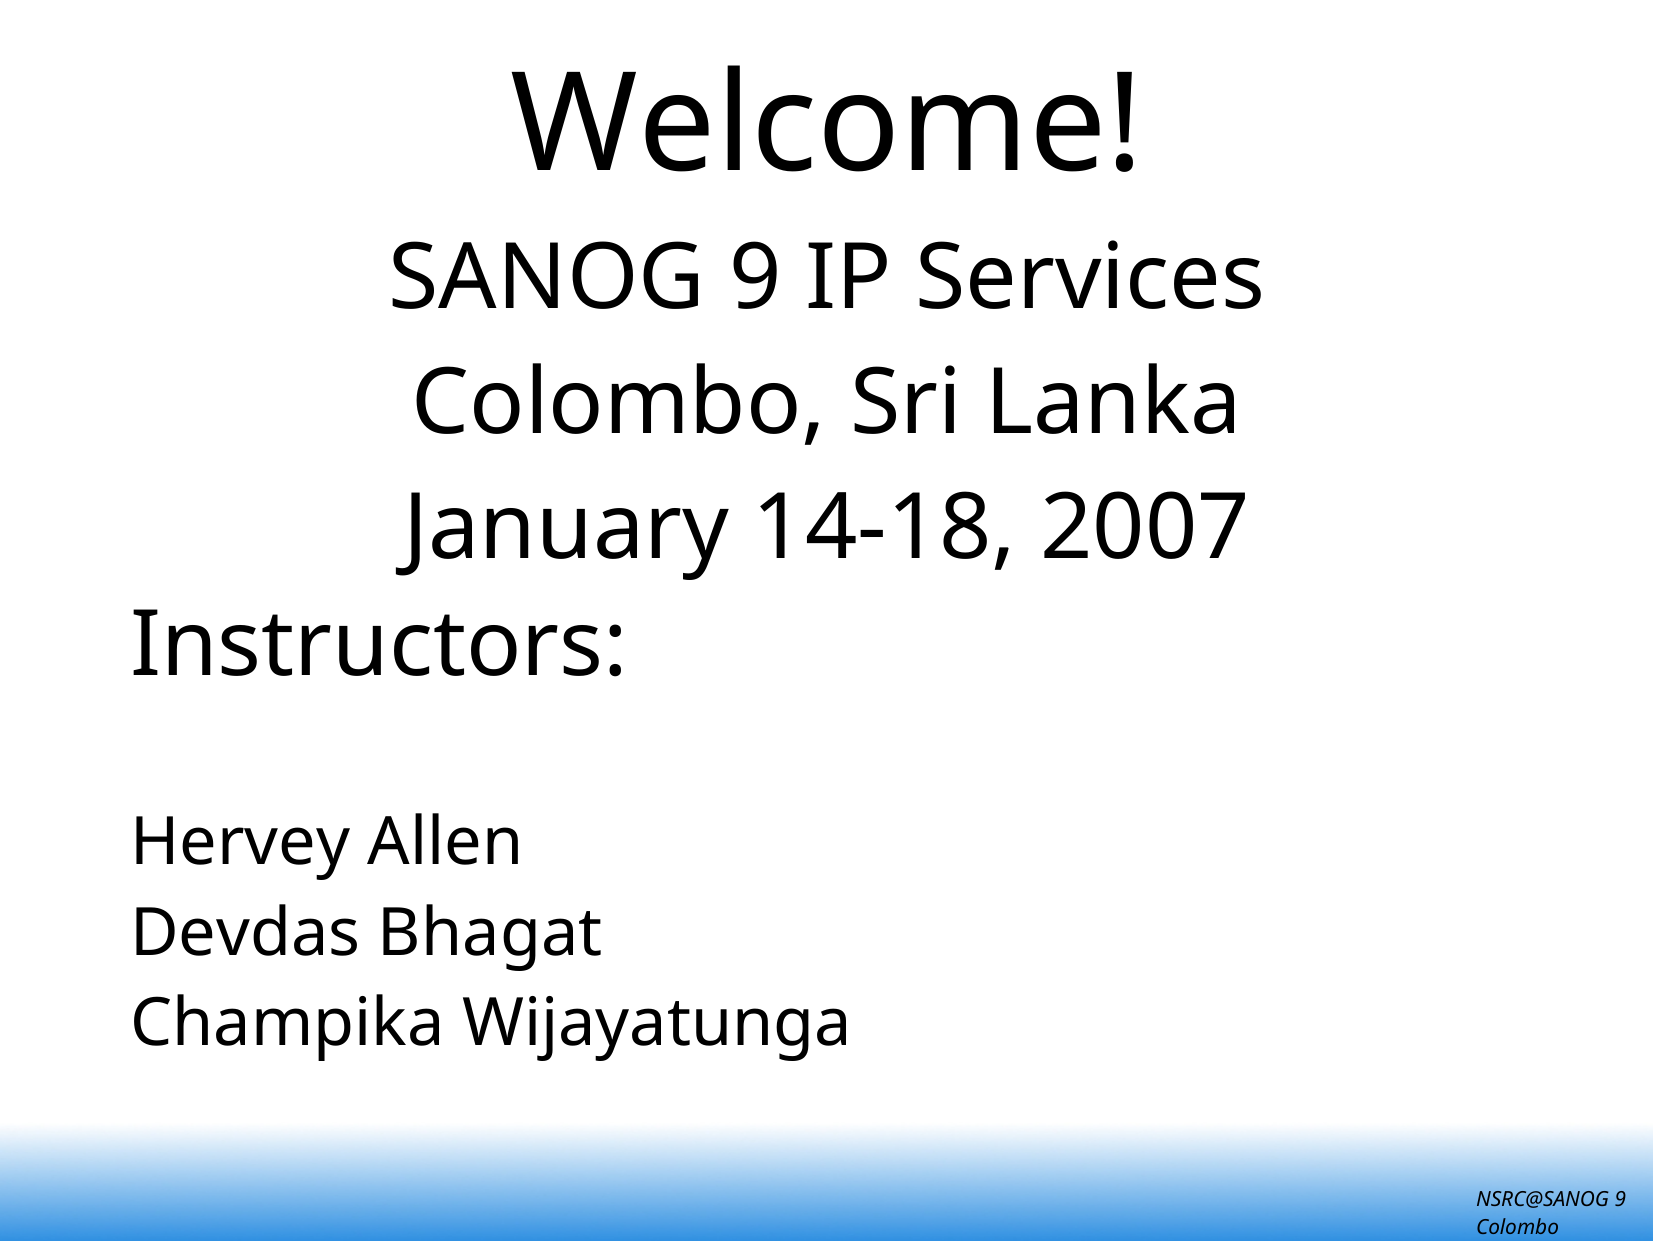

# Welcome! SANOG 9 IP Services Colombo, Sri Lanka January 14-18, 2007
Instructors:
Hervey Allen
Devdas Bhagat
Champika Wijayatunga